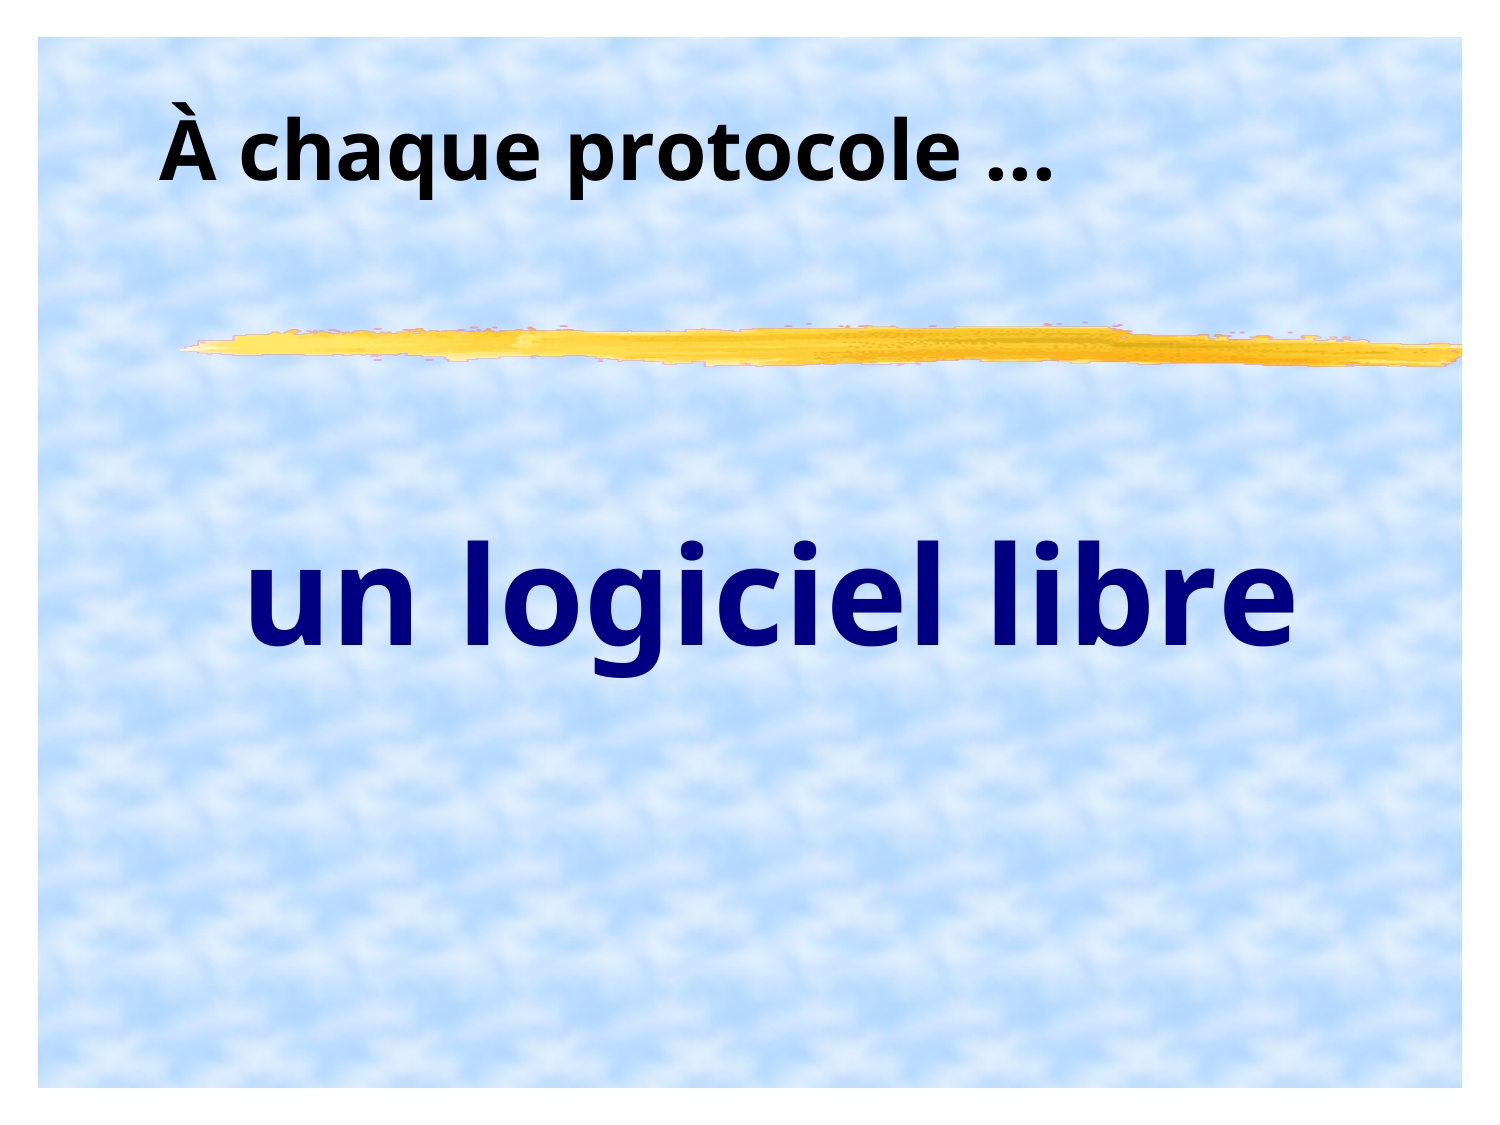

# À chaque protocole ...
un logiciel libre